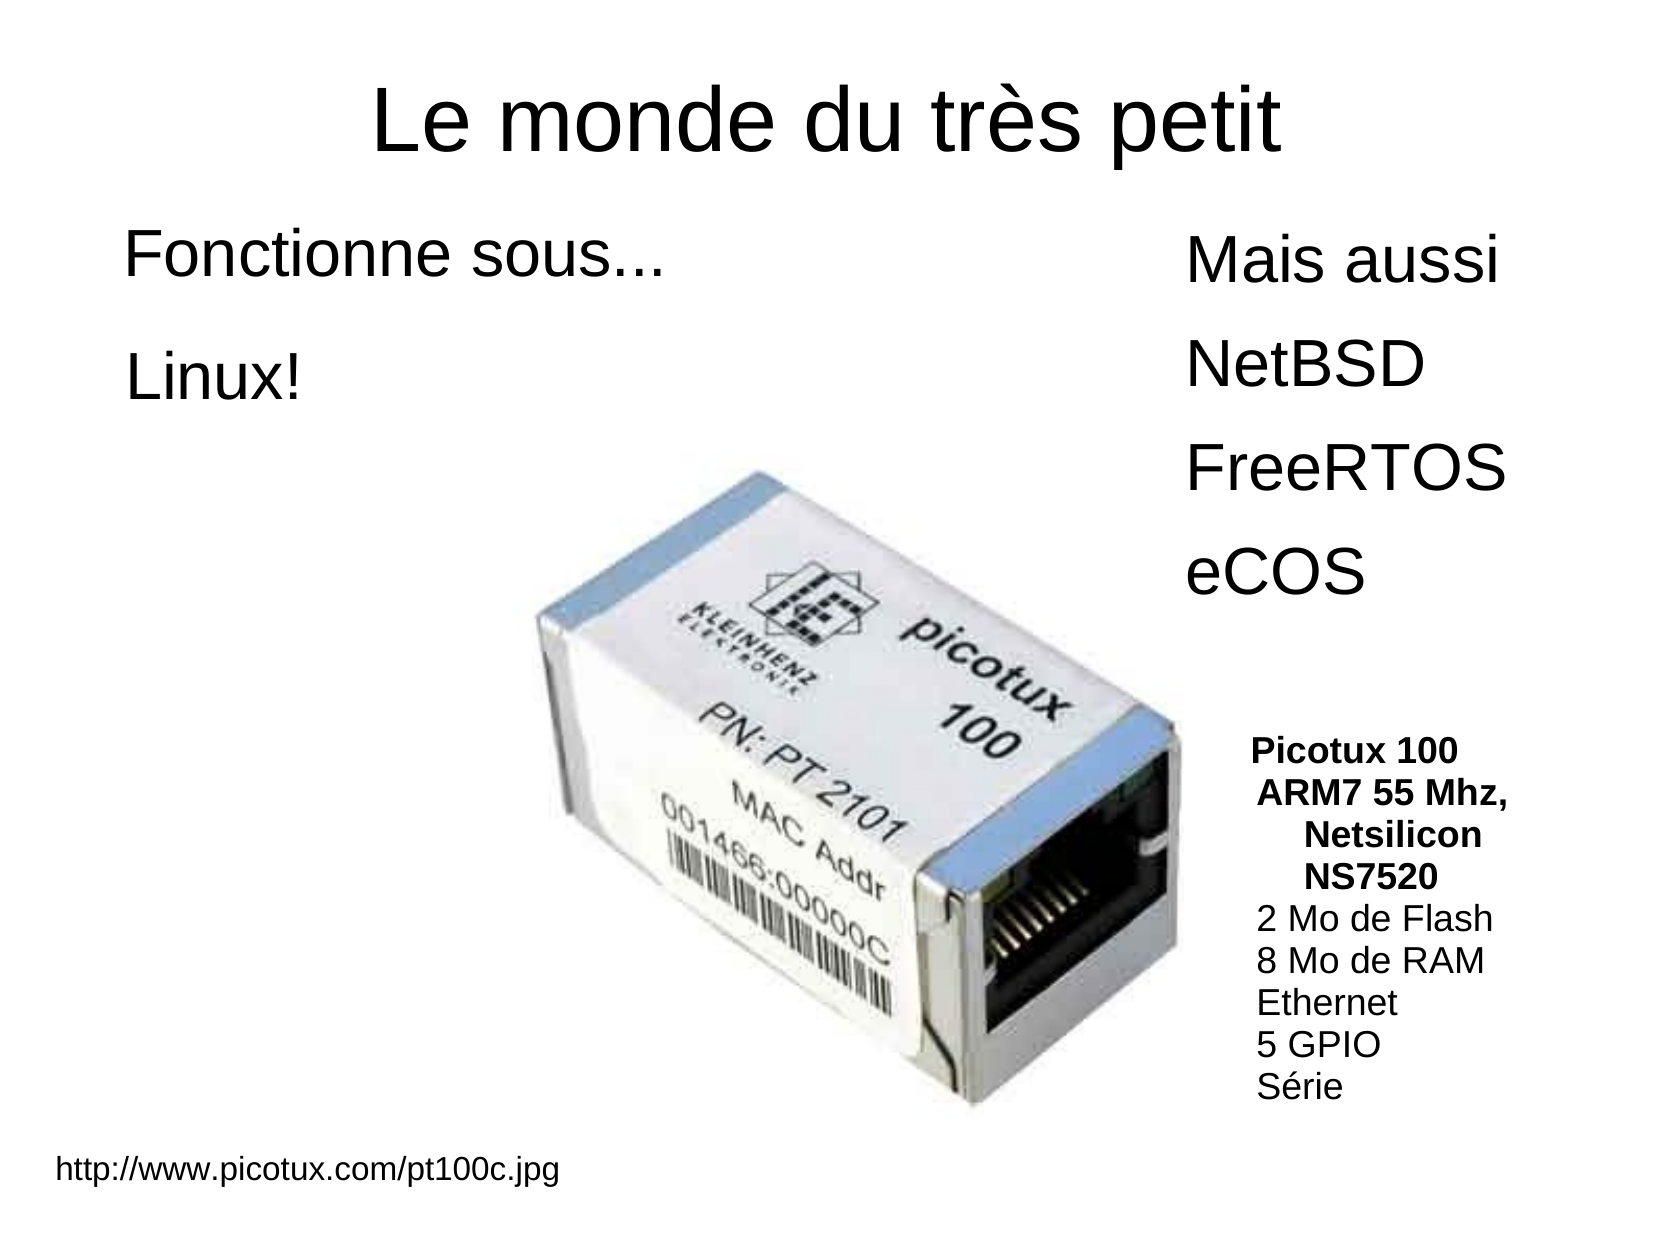

# Le monde du très petit
Fonctionne sous...
Mais aussi
NetBSD
FreeRTOS
eCOS
Linux!
Picotux 100
ARM7 55 Mhz,
Netsilicon NS7520
2 Mo de Flash
8 Mo de RAM
Ethernet
5 GPIO
Série
http://www.picotux.com/pt100c.jpg